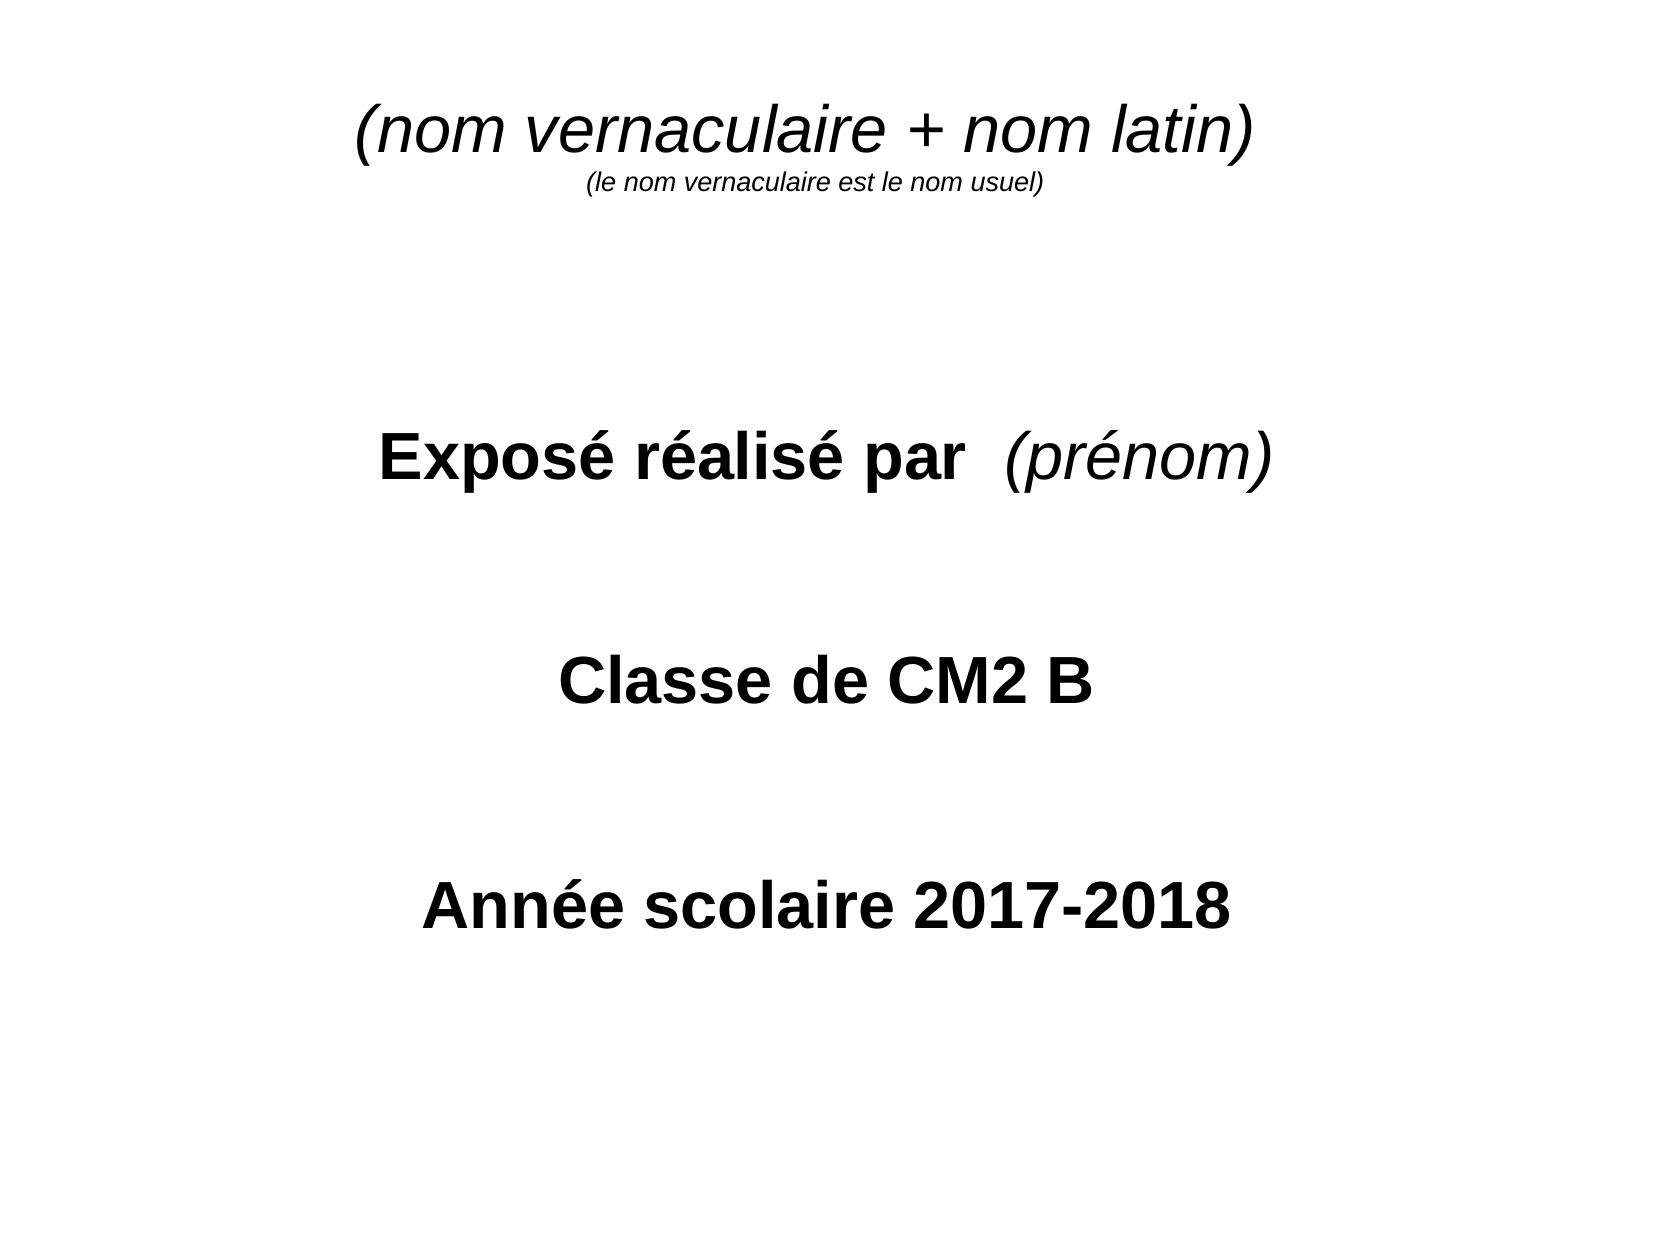

# (nom vernaculaire + nom latin) (le nom vernaculaire est le nom usuel)
Exposé réalisé par (prénom)
Classe de CM2 B
Année scolaire 2017-2018